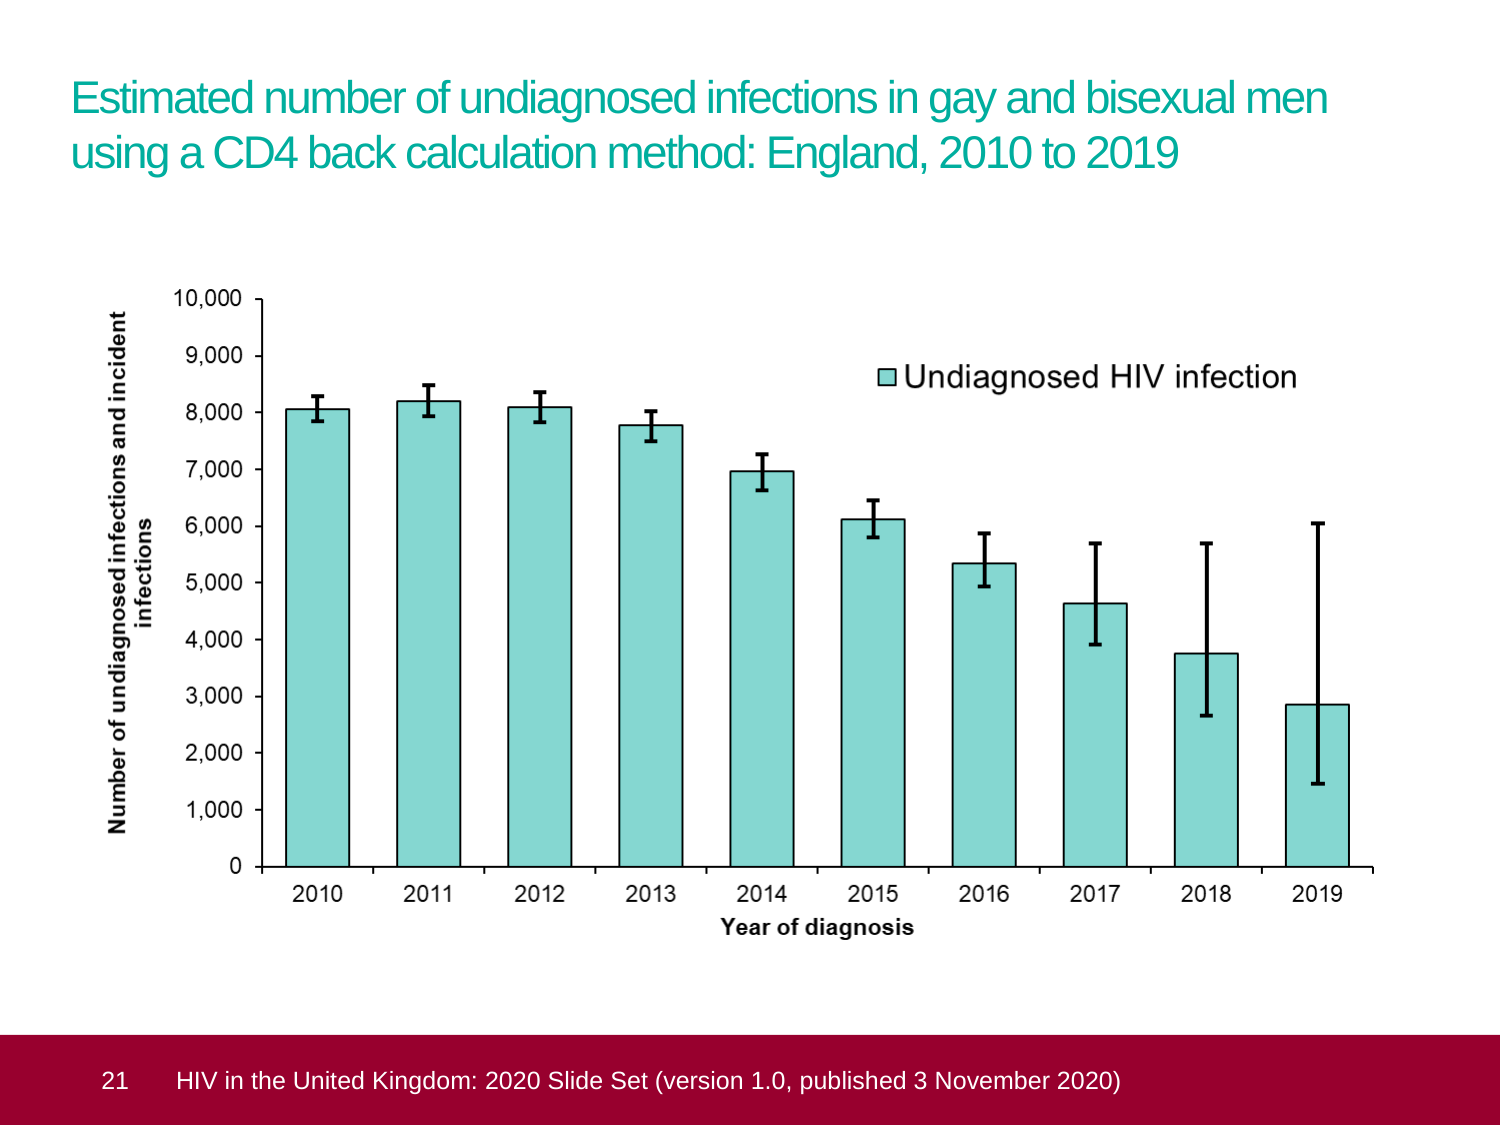

# Estimated number of undiagnosed infections in gay and bisexual men using a CD4 back calculation method: England, 2010 to 2019
 2
HIV in the United Kingdom: 2020 Slide Set (version 1.0, published 3 November 2020)